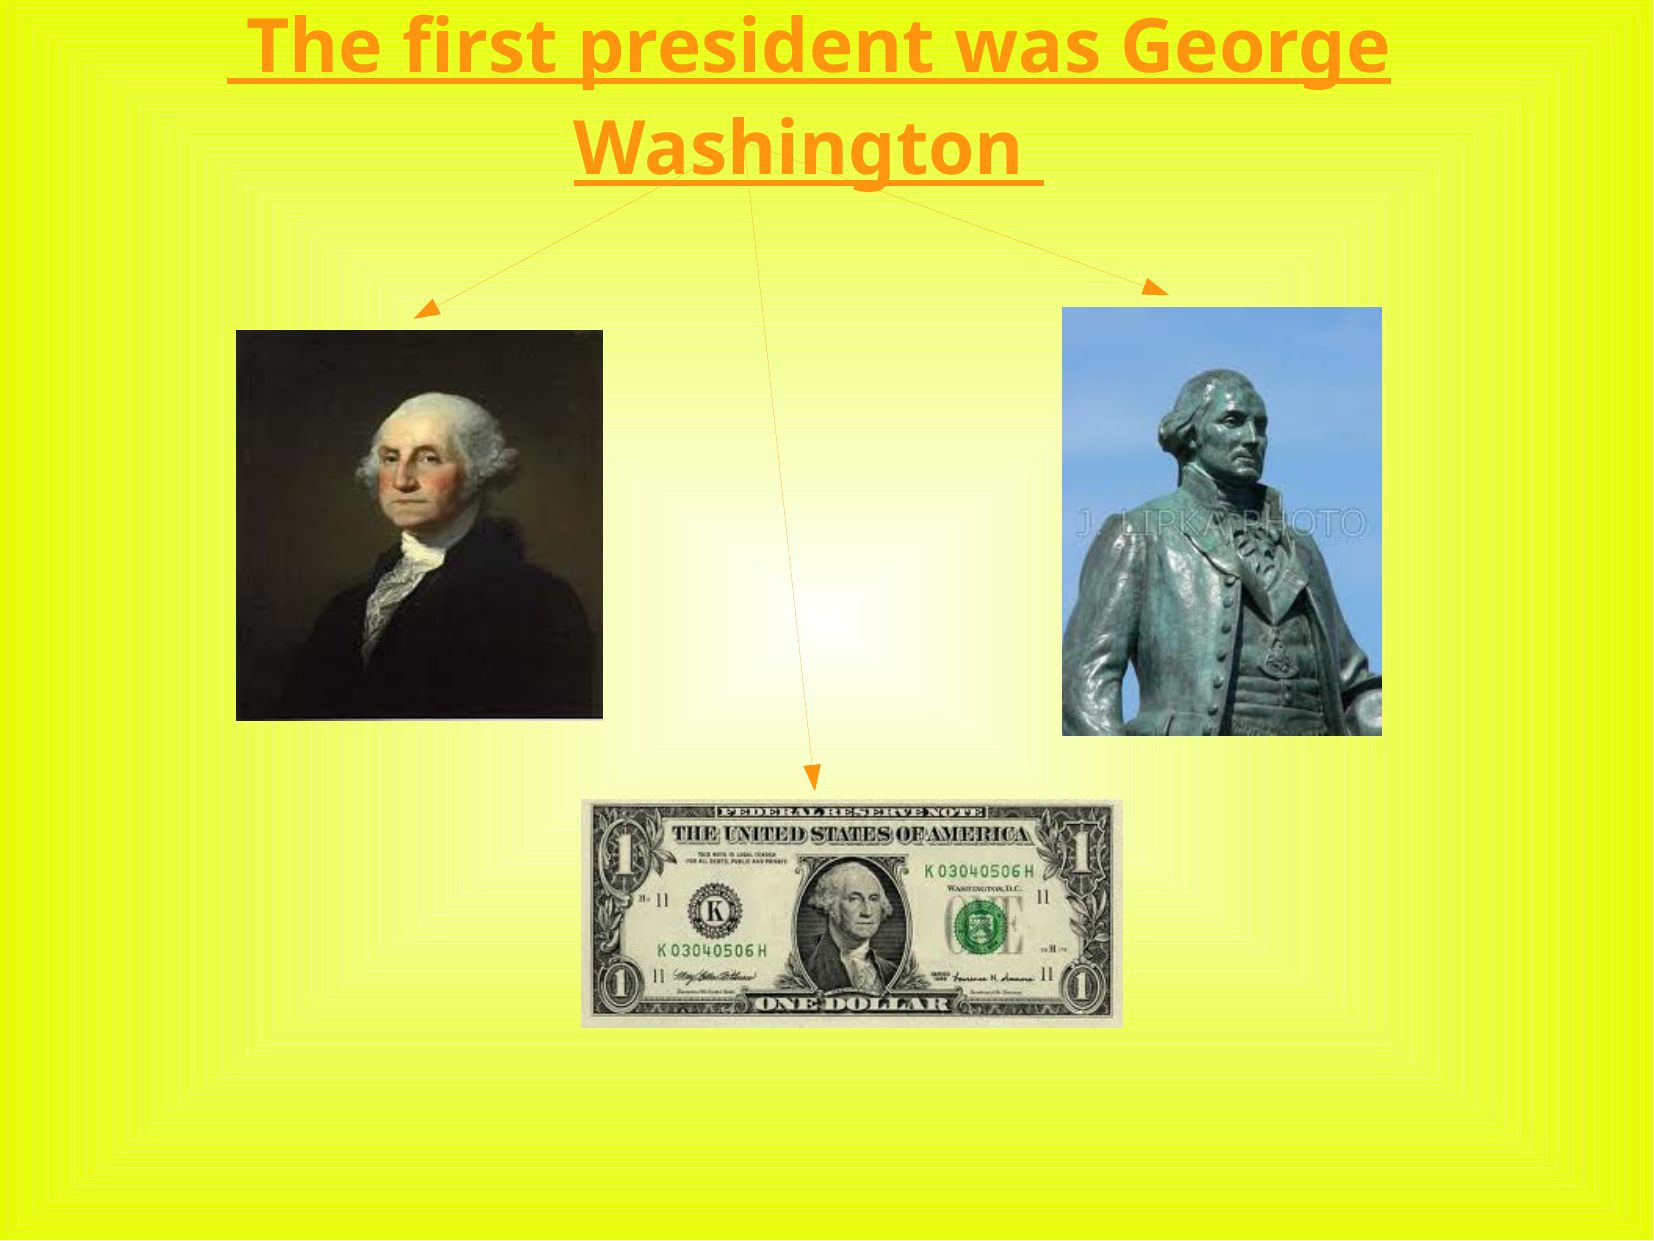

# The first president was George Washington